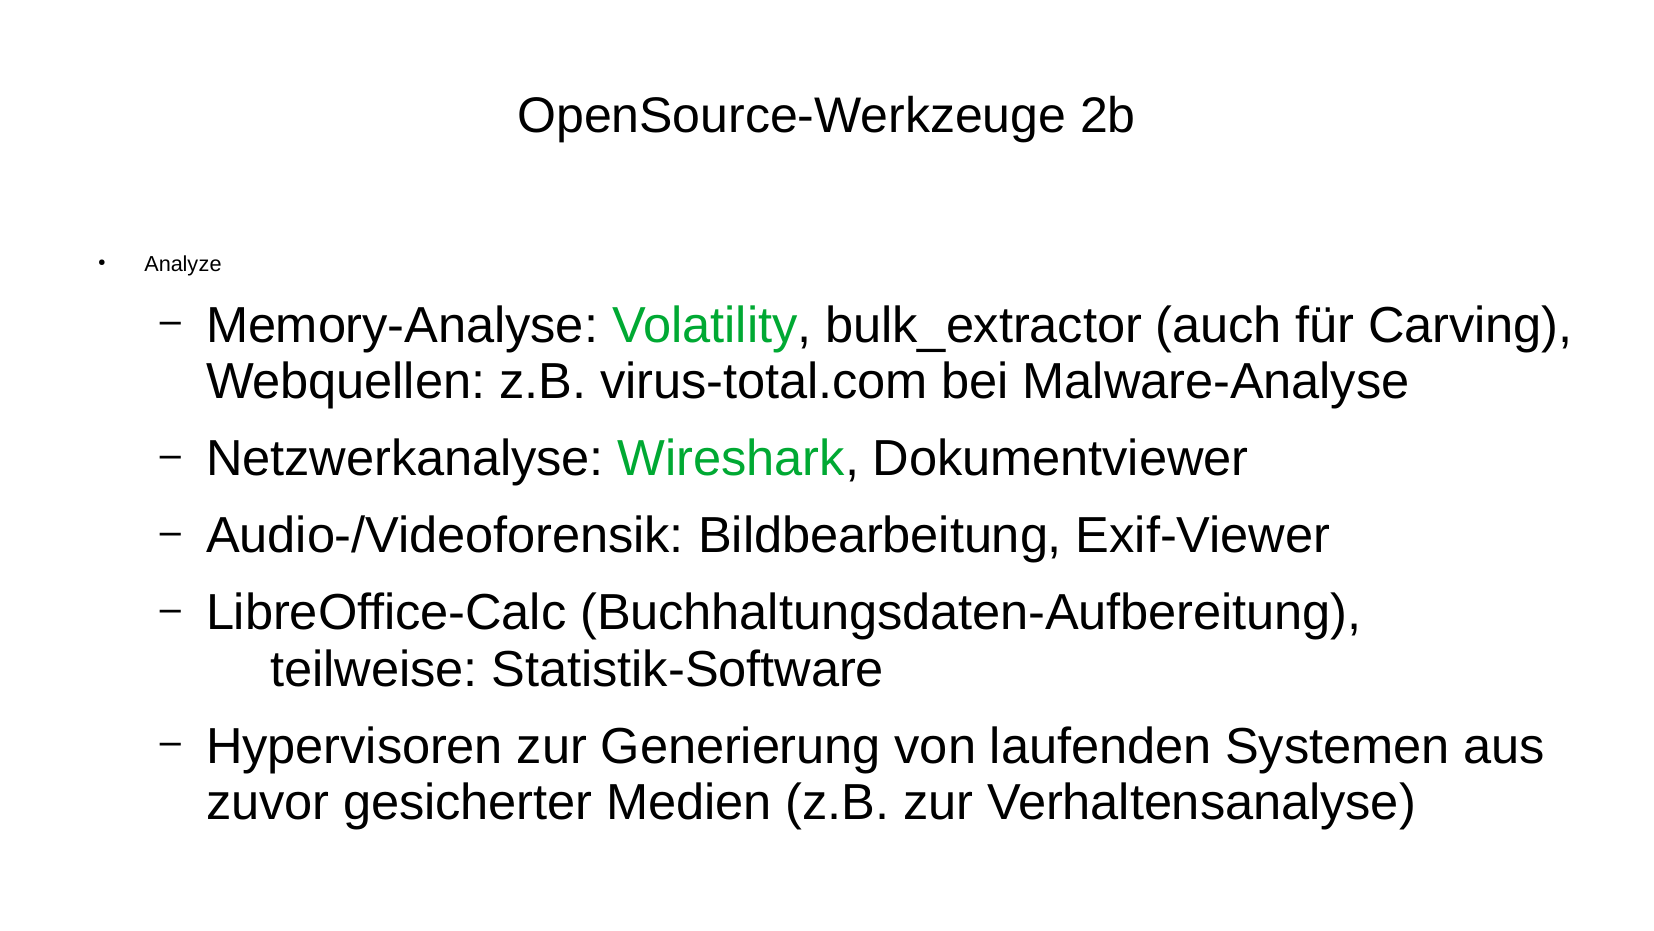

# OpenSource-Werkzeuge 2b
Analyze
Memory-Analyse: Volatility, bulk_extractor (auch für Carving),
Webquellen: z.B. virus-total.com bei Malware-Analyse
Netzwerkanalyse: Wireshark, Dokumentviewer
Audio-/Videoforensik: Bildbearbeitung, Exif-Viewer
LibreOffice-Calc (Buchhaltungsdaten-Aufbereitung),
	teilweise: Statistik-Software
Hypervisoren zur Generierung von laufenden Systemen aus zuvor gesicherter Medien (z.B. zur Verhaltensanalyse)